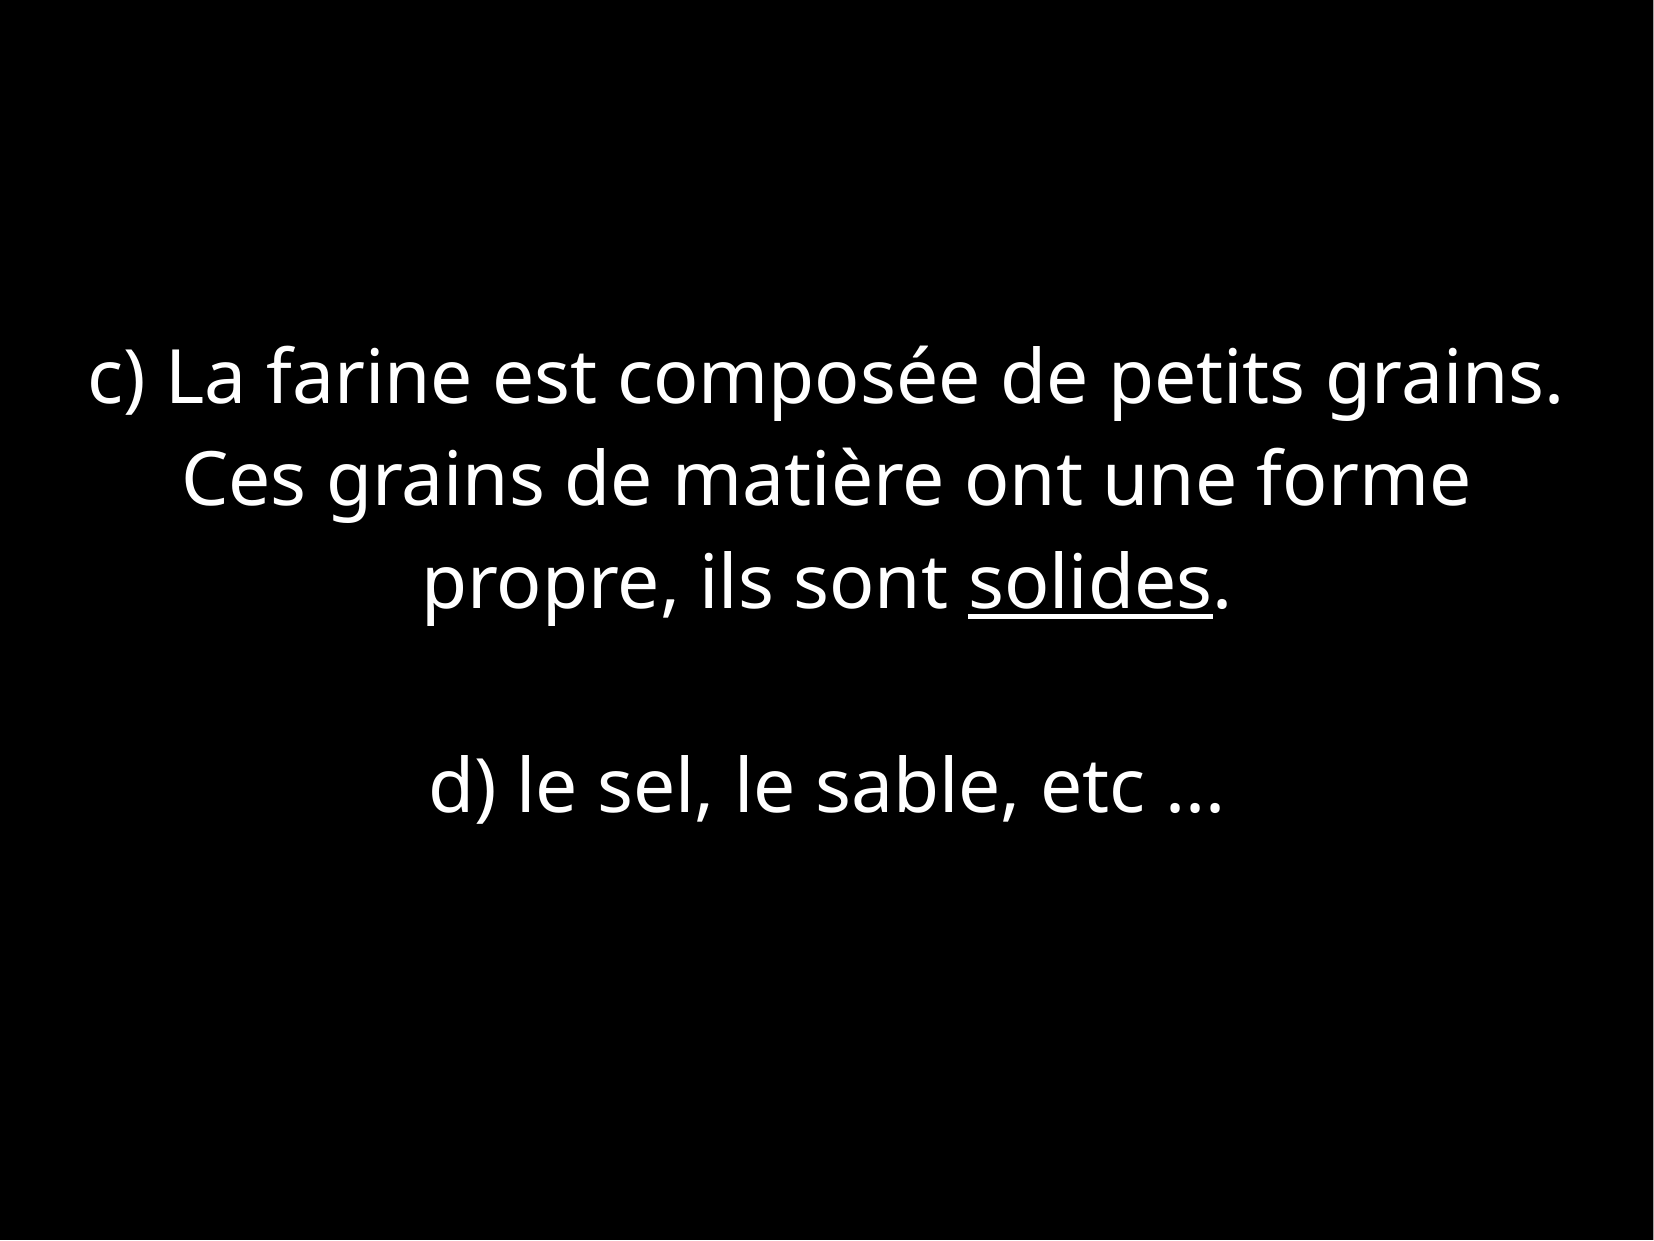

# c) La farine est composée de petits grains. Ces grains de matière ont une forme propre, ils sont solides.
d) le sel, le sable, etc ...